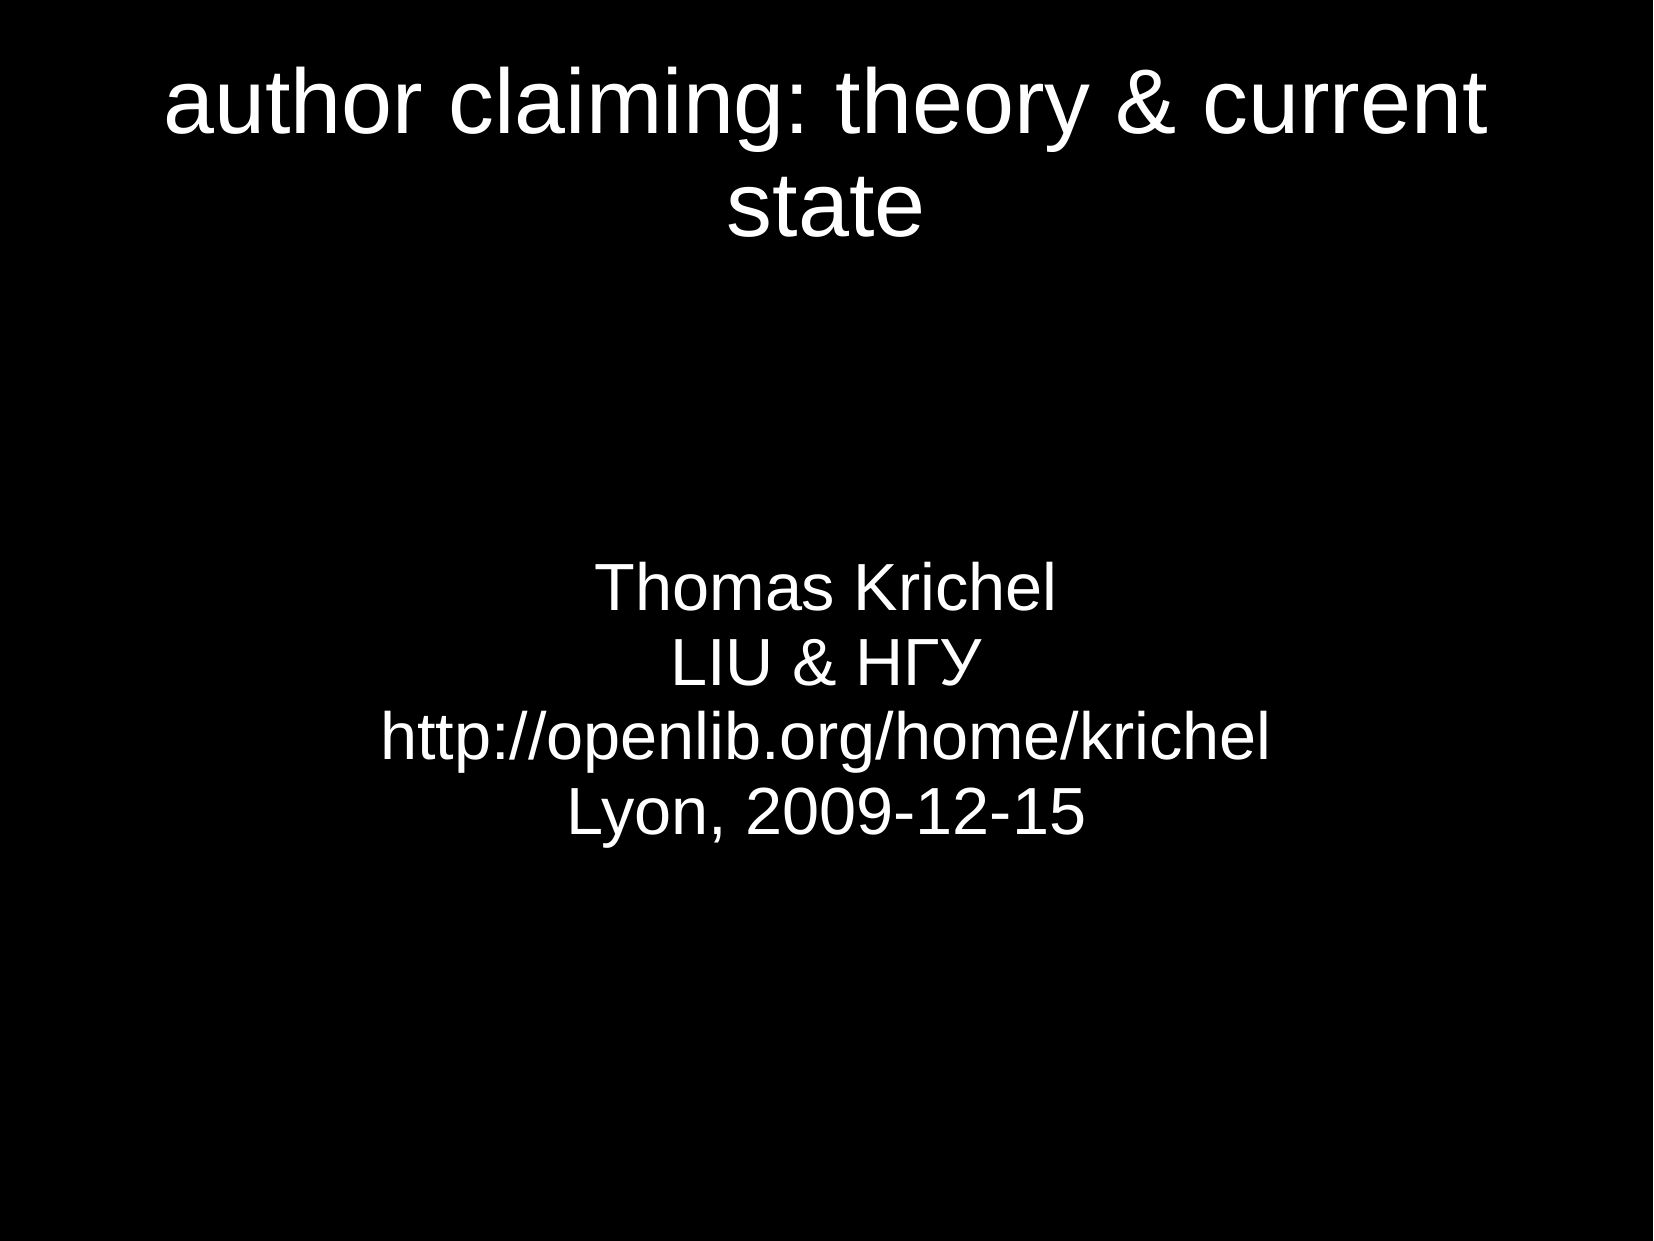

# author claiming: theory & current state
Thomas Krichel
LIU & НГУ
http://openlib.org/home/krichel
Lyon, 2009-12-15